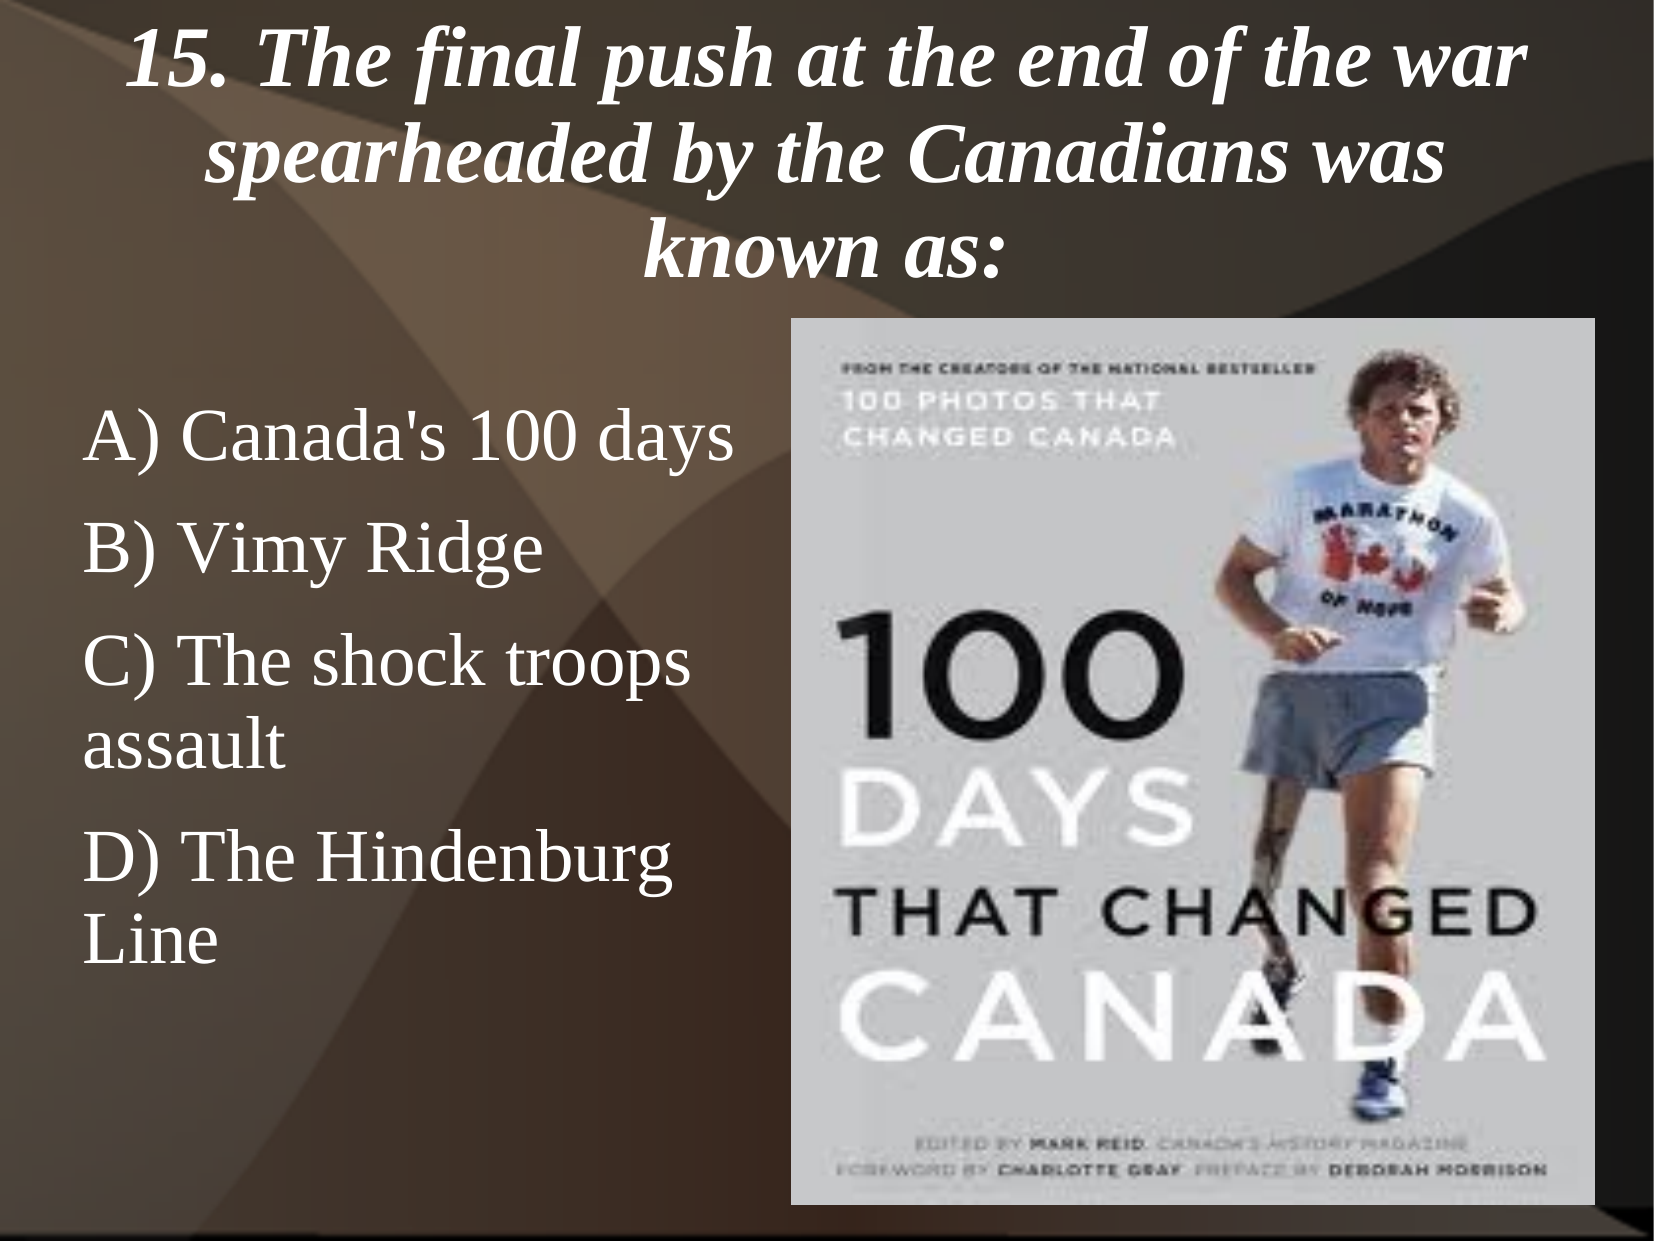

# 15. The final push at the end of the war spearheaded by the Canadians was known as:
A) Canada's 100 days
B) Vimy Ridge
C) The shock troops assault
D) The Hindenburg Line